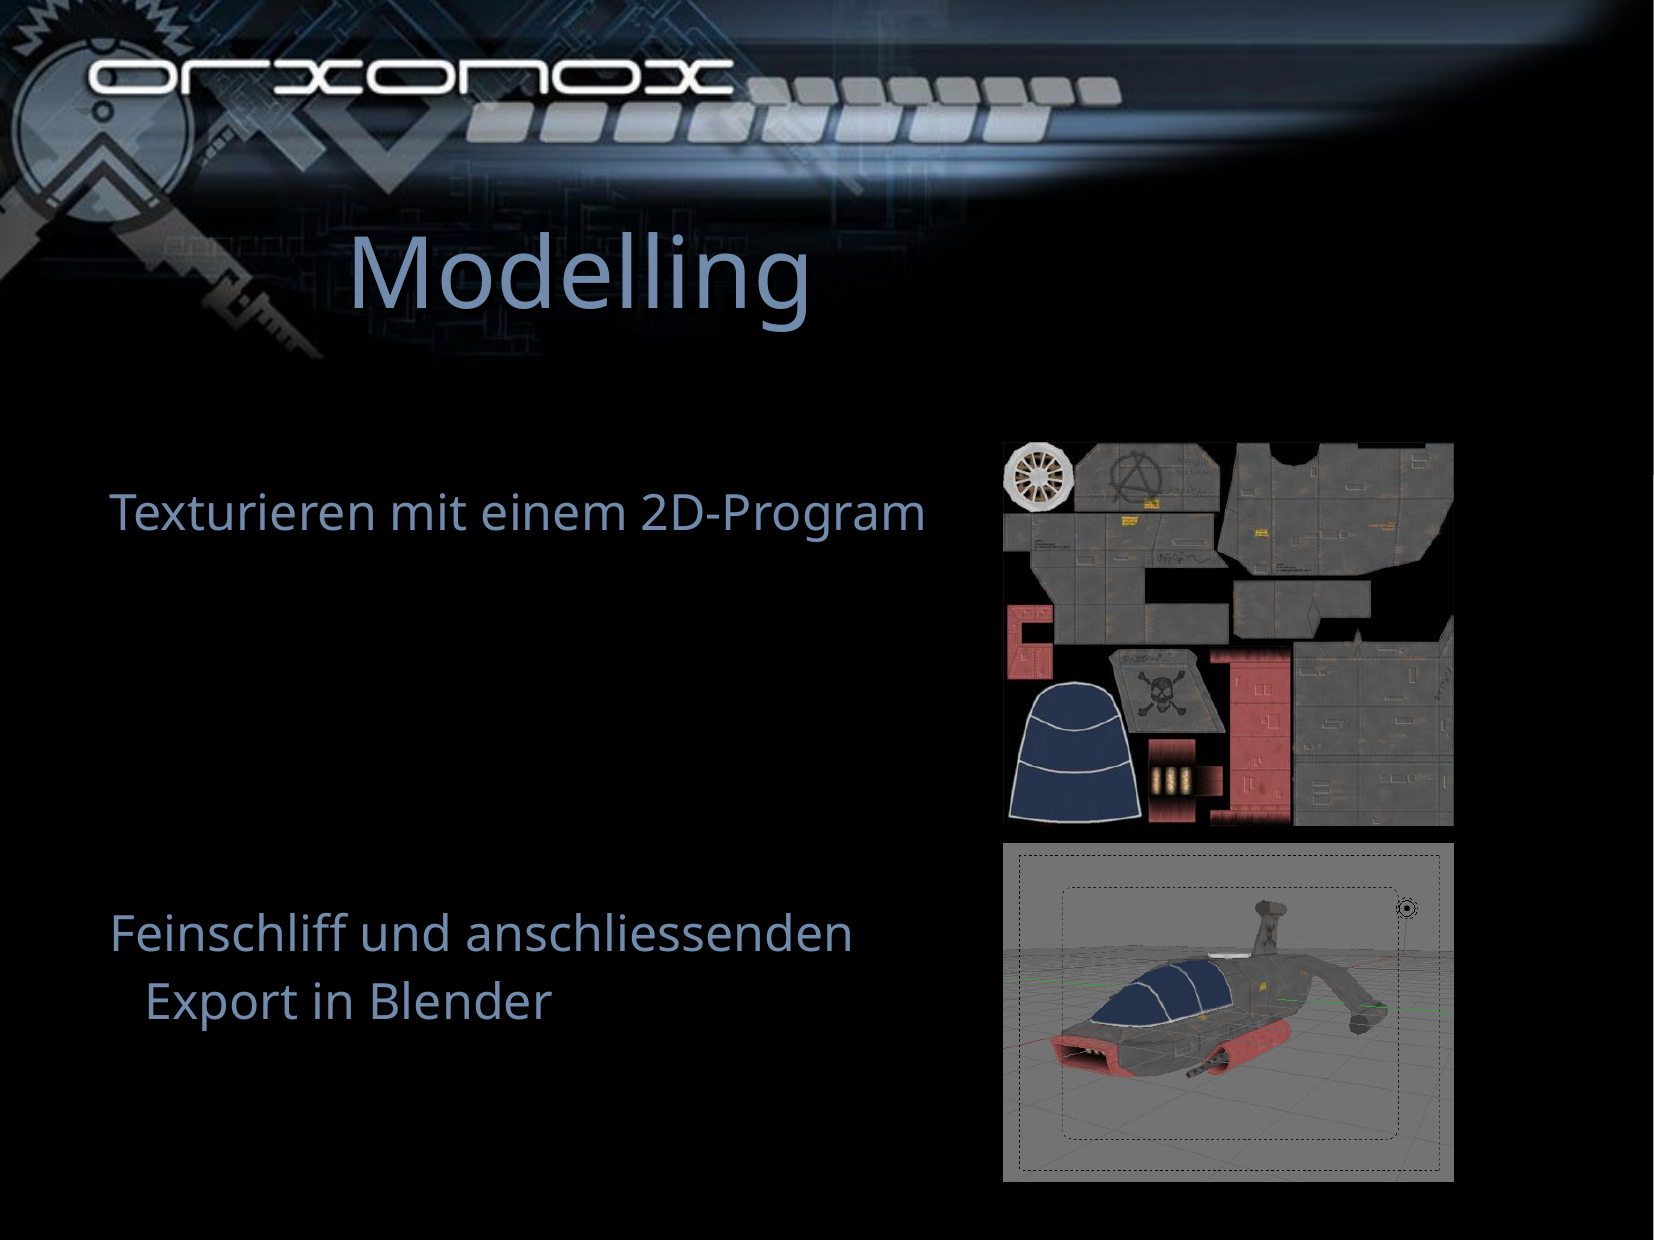

Modelling
Texturieren mit einem 2D-Program
Feinschliff und anschliessenden Export in Blender